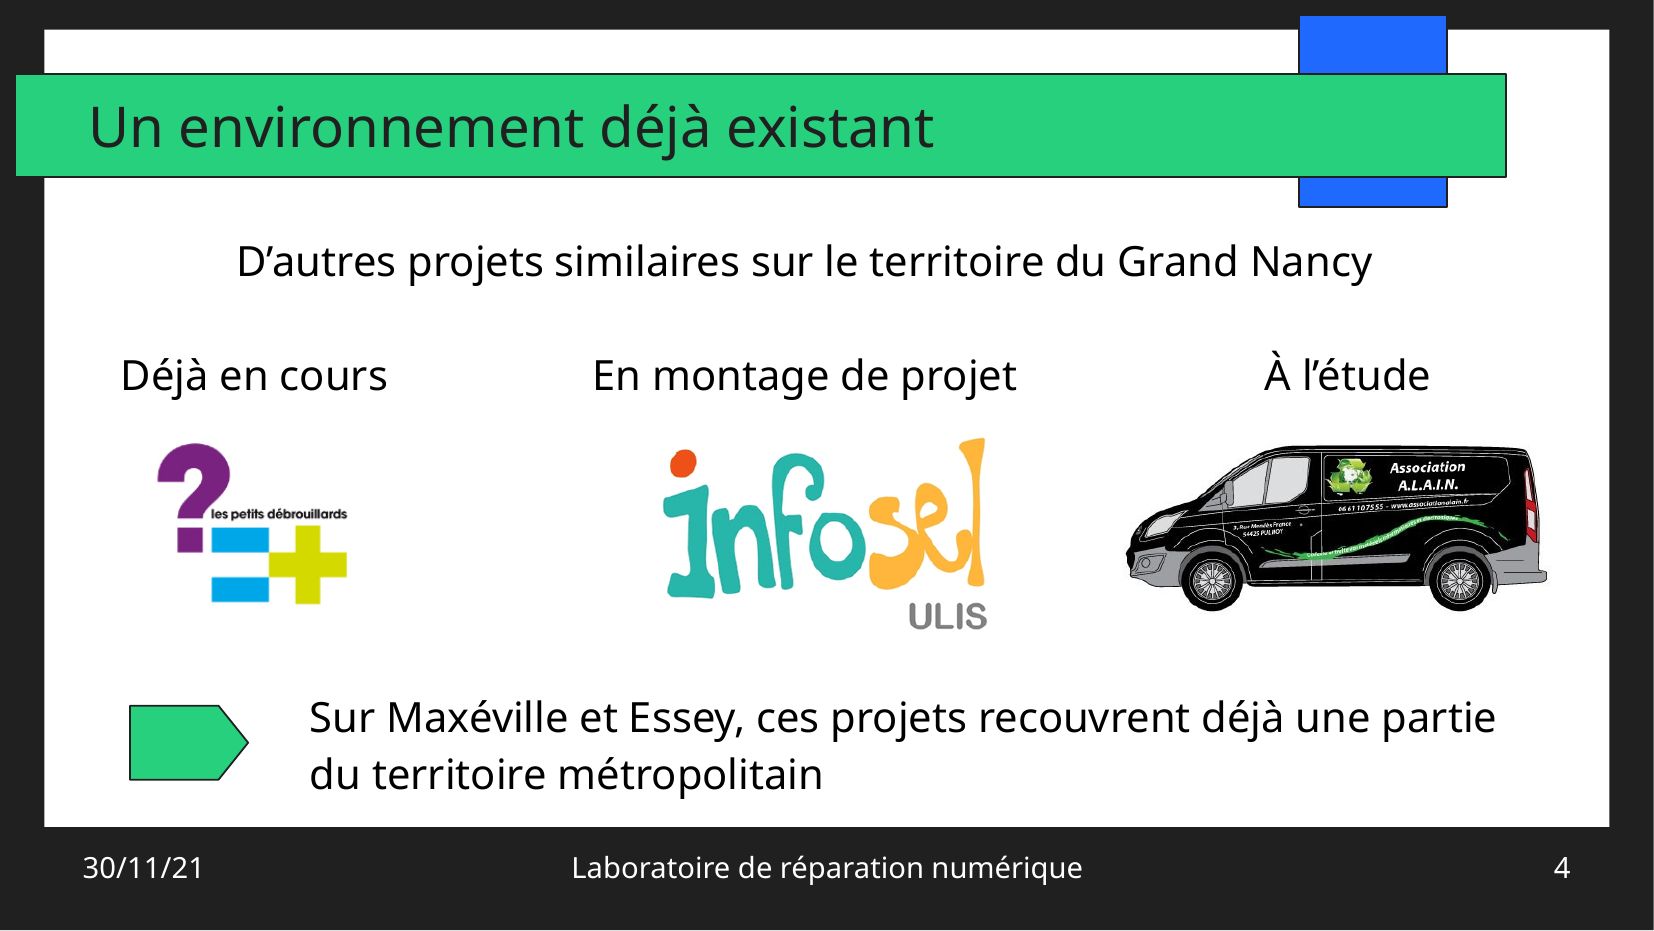

# Un environnement déjà existant
		D’autres projets similaires sur le territoire du Grand Nancy
 Déjà en cours En montage de projet À l’étude
			Sur Maxéville et Essey, ces projets recouvrent déjà une partie
			du territoire métropolitain
30/11/21
Laboratoire de réparation numérique
4